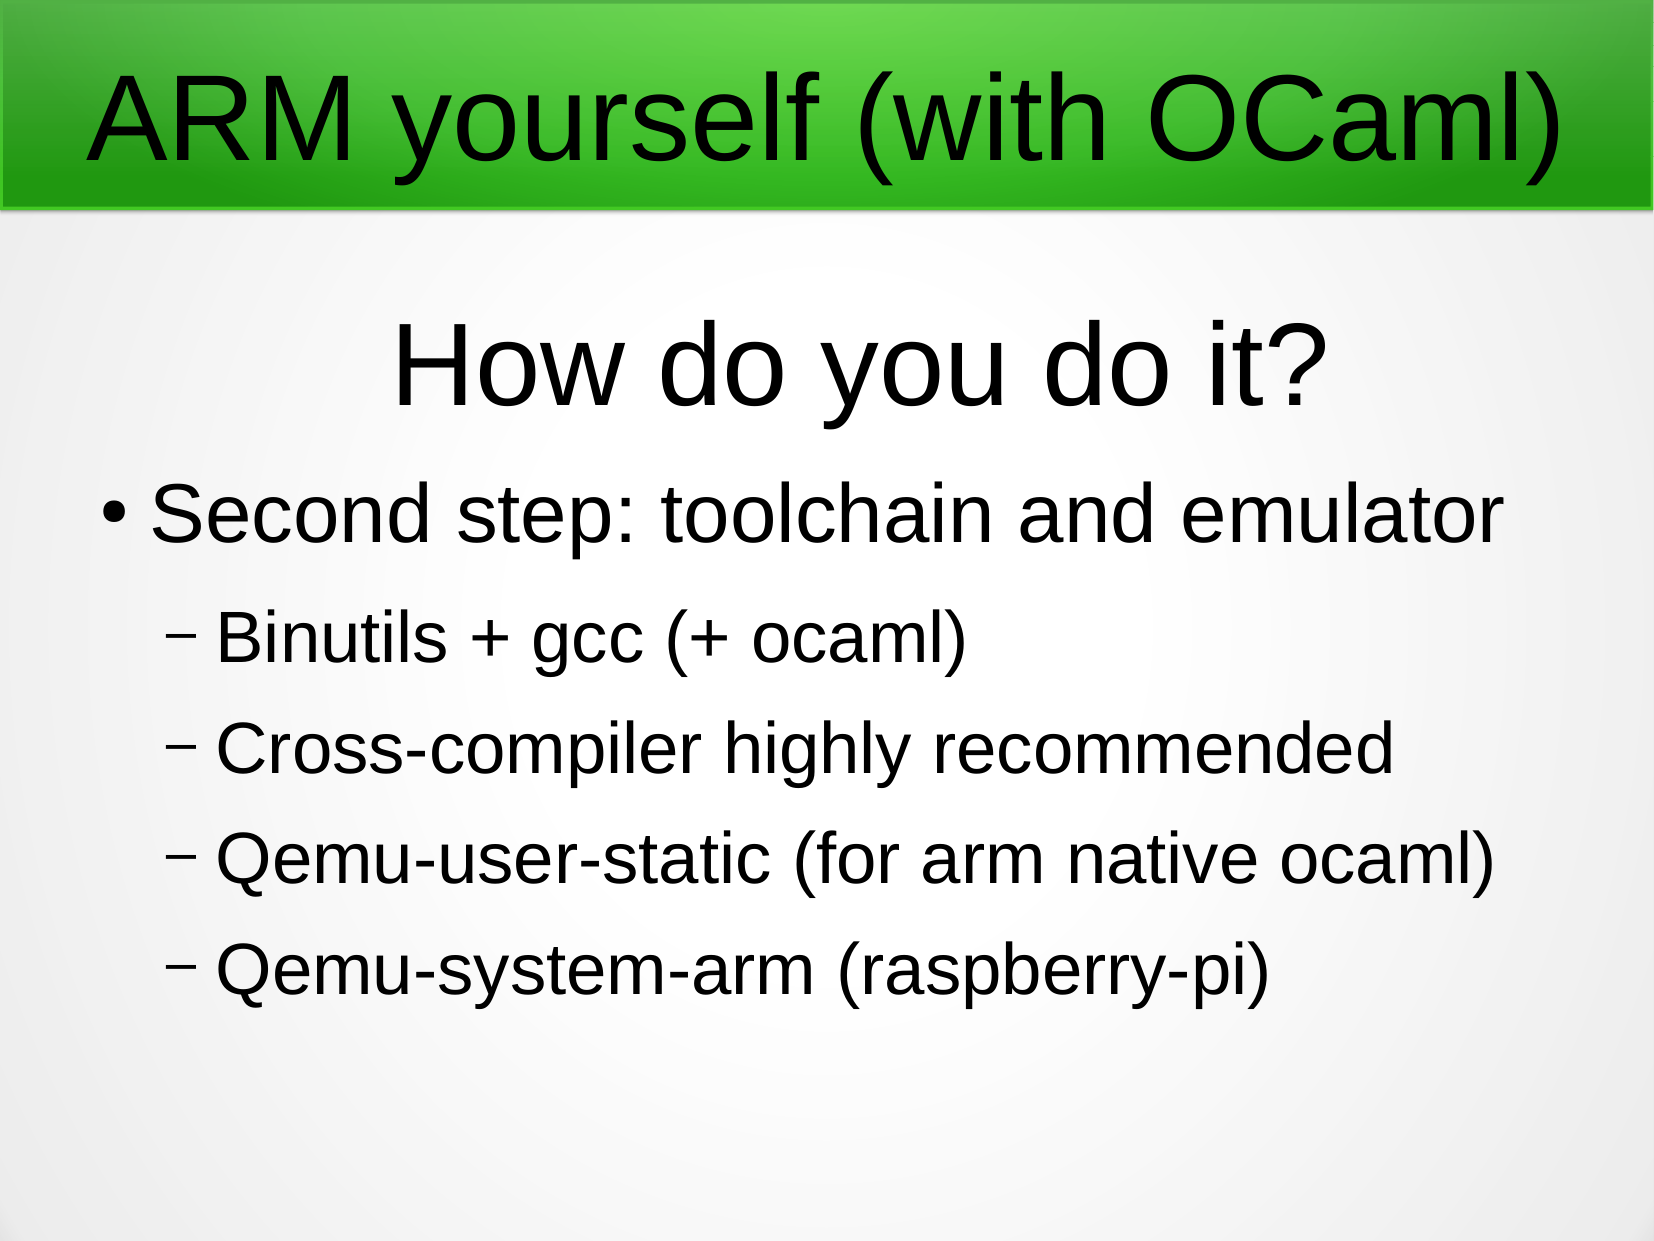

# ARM yourself (with OCaml)
How do you do it?
Second step: toolchain and emulator
Binutils + gcc (+ ocaml)
Cross-compiler highly recommended
Qemu-user-static (for arm native ocaml)
Qemu-system-arm (raspberry-pi)